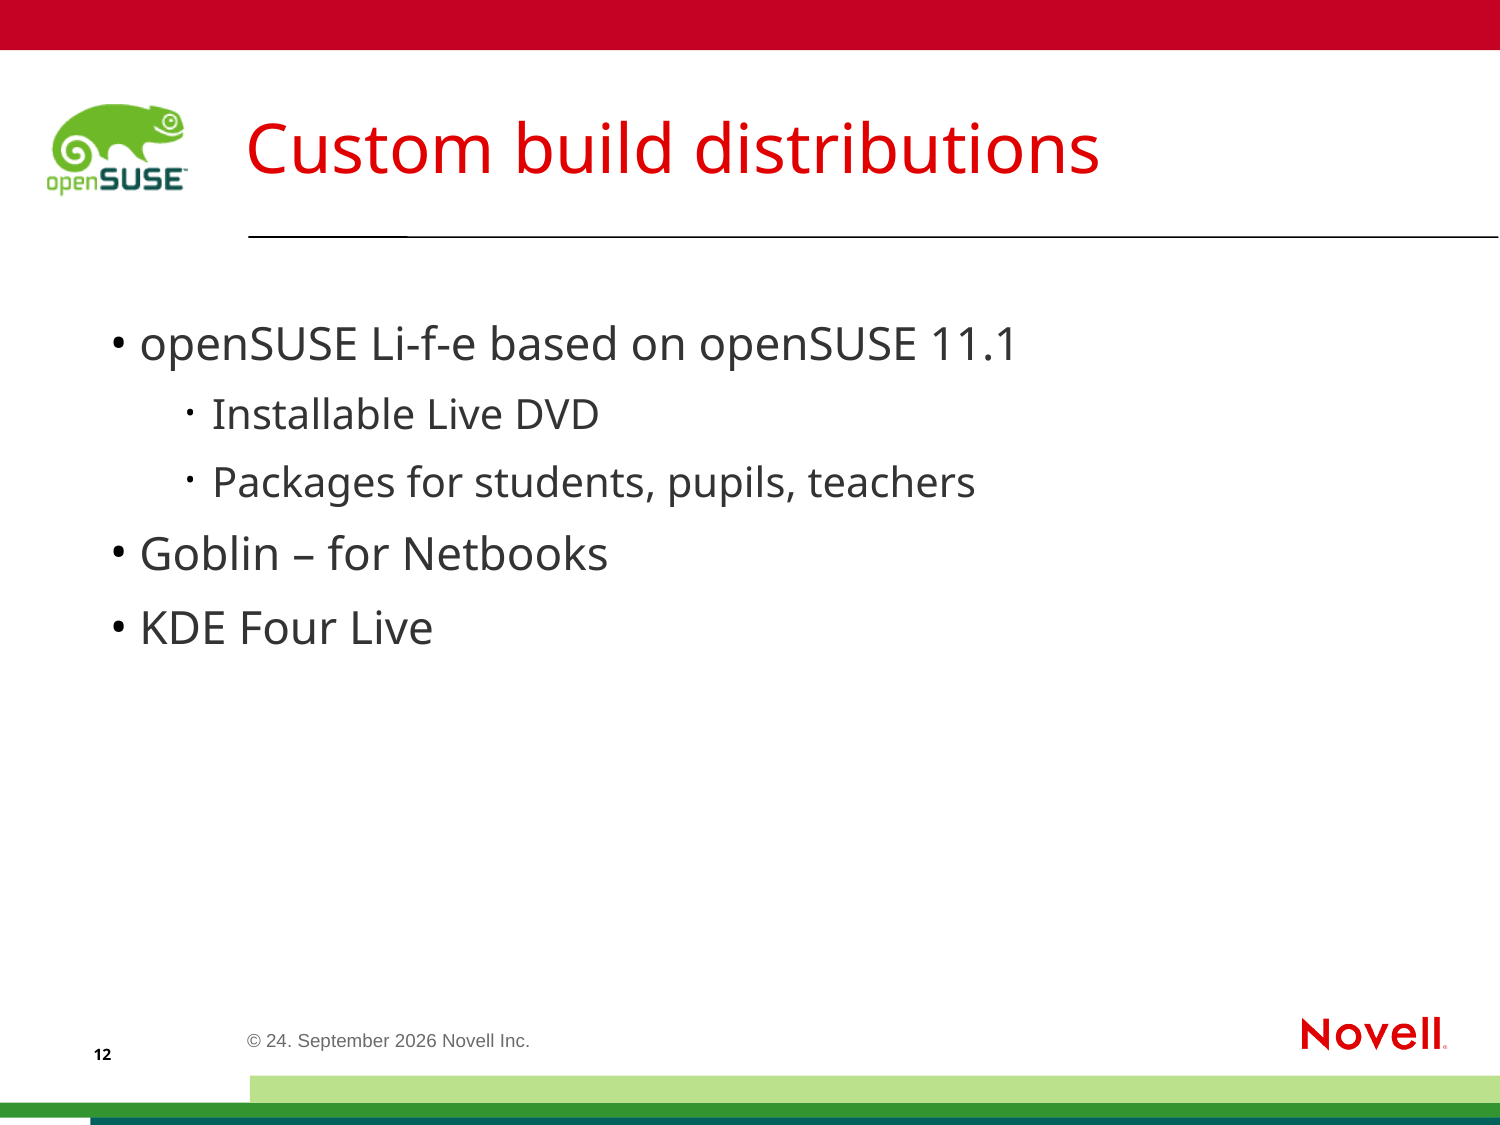

# Custom build distributions
 openSUSE Li-f-e based on openSUSE 11.1
Installable Live DVD
Packages for students, pupils, teachers
 Goblin – for Netbooks
 KDE Four Live